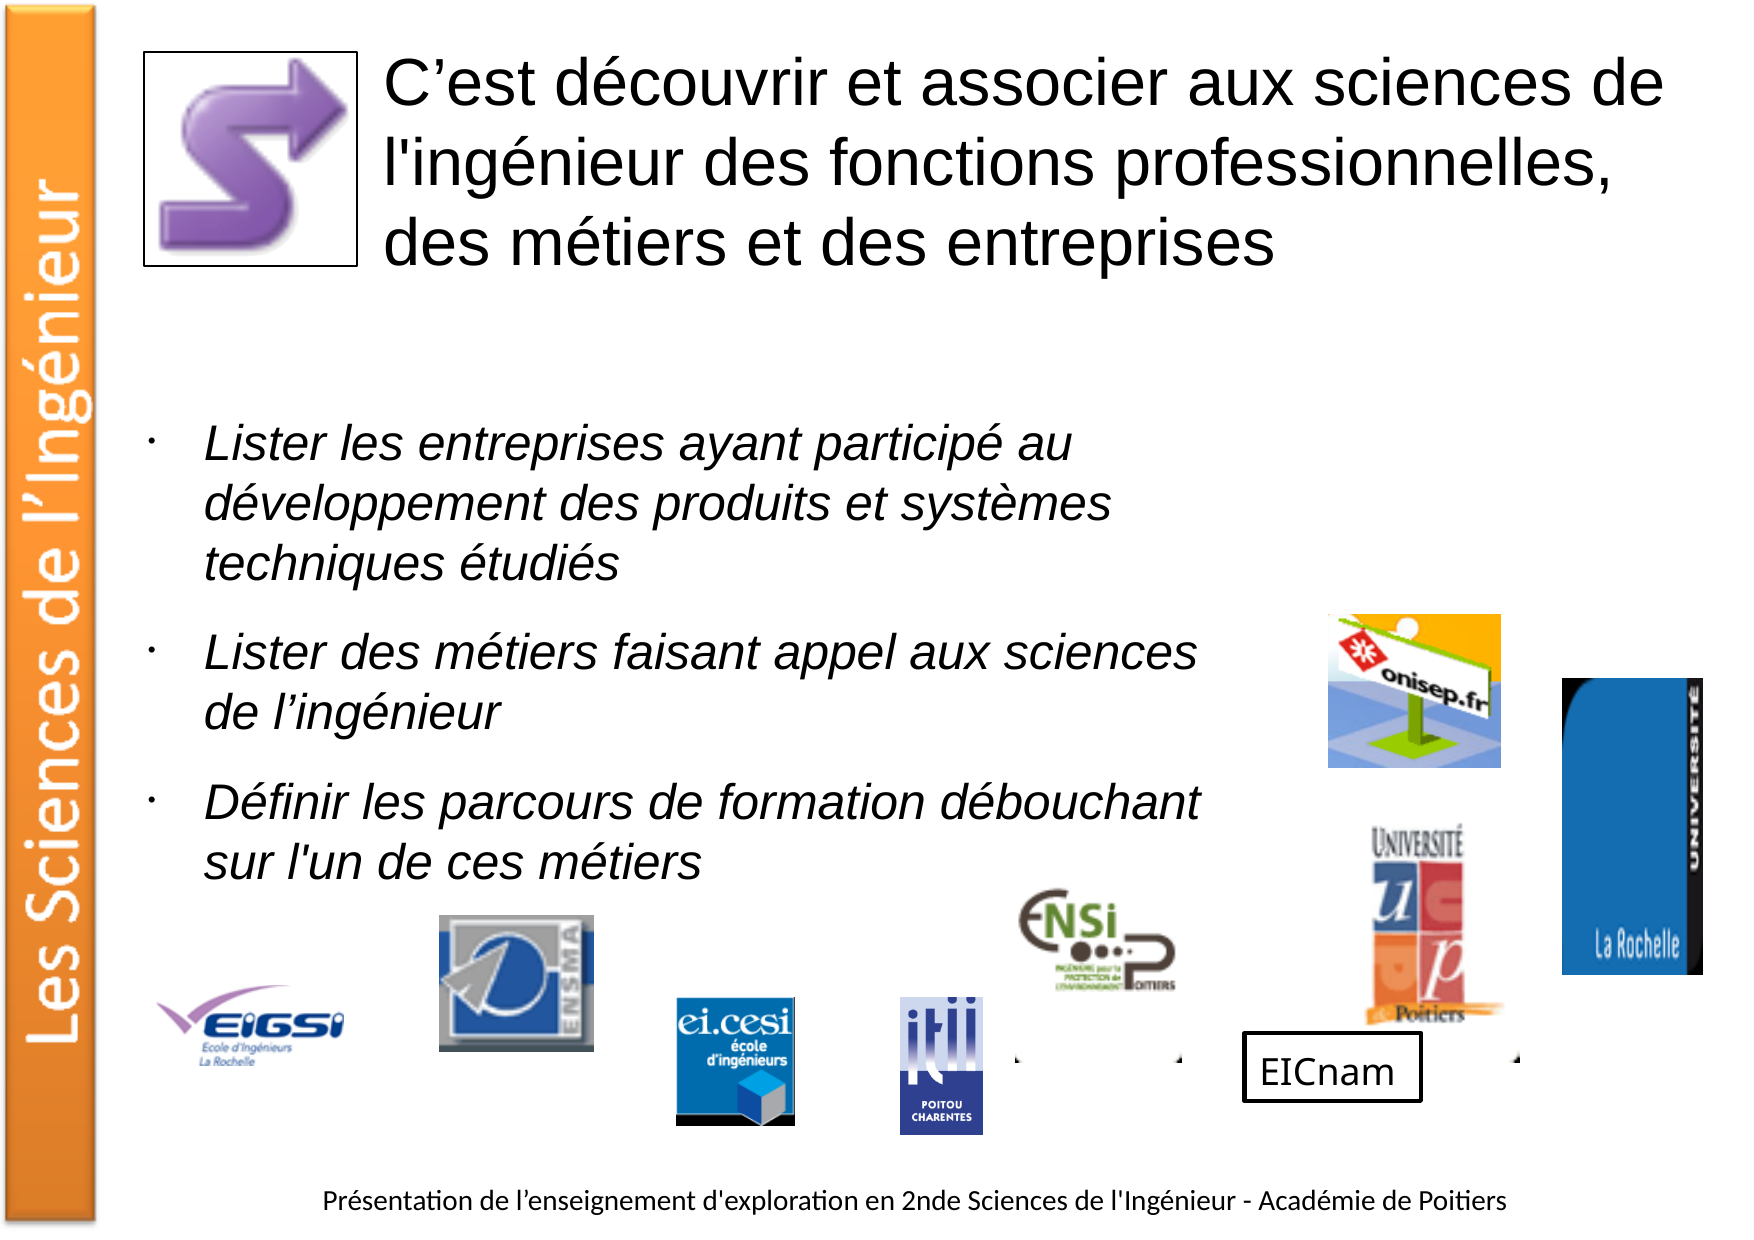

# C’est découvrir et associer aux sciences de l'ingénieur des fonctions professionnelles, des métiers et des entreprises
Lister les entreprises ayant participé au développement des produits et systèmes techniques étudiés
Lister des métiers faisant appel aux sciences de l’ingénieur
Définir les parcours de formation débouchant sur l'un de ces métiers
EICnam
Présentation de l’enseignement d'exploration en 2nde Sciences de l'Ingénieur - Académie de Poitiers